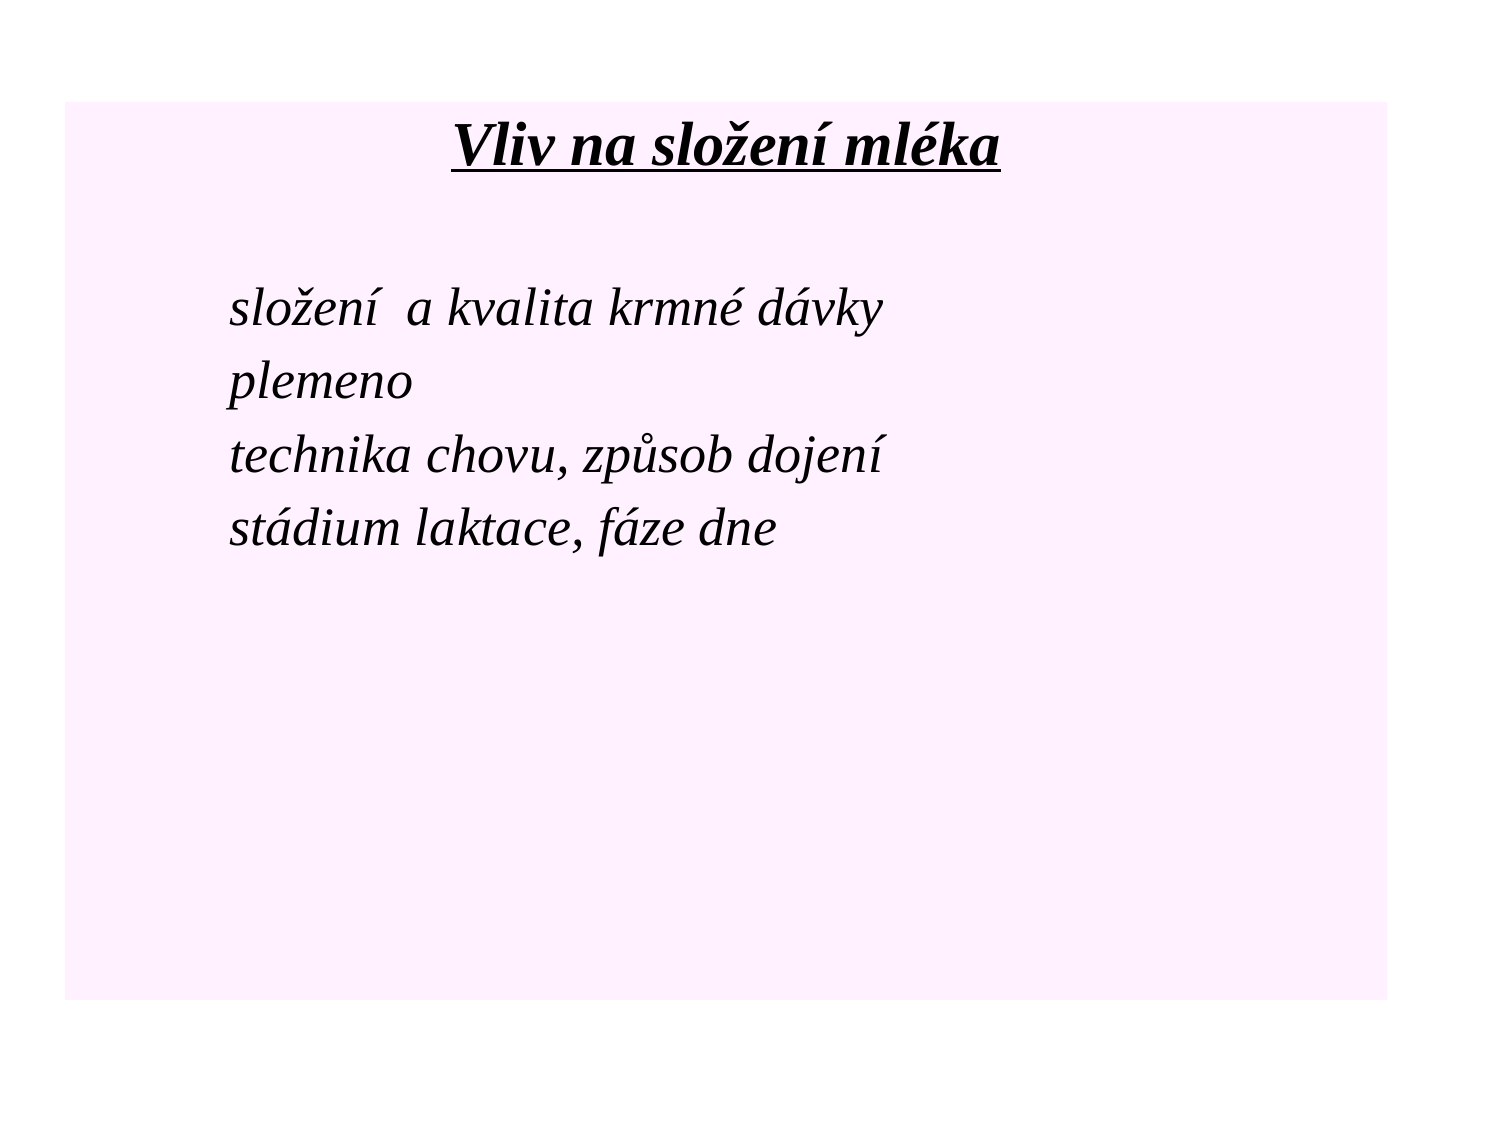

# Vliv na složení mléka
	složení a kvalita krmné dávky
	plemeno
	technika chovu, způsob dojení
	stádium laktace, fáze dne